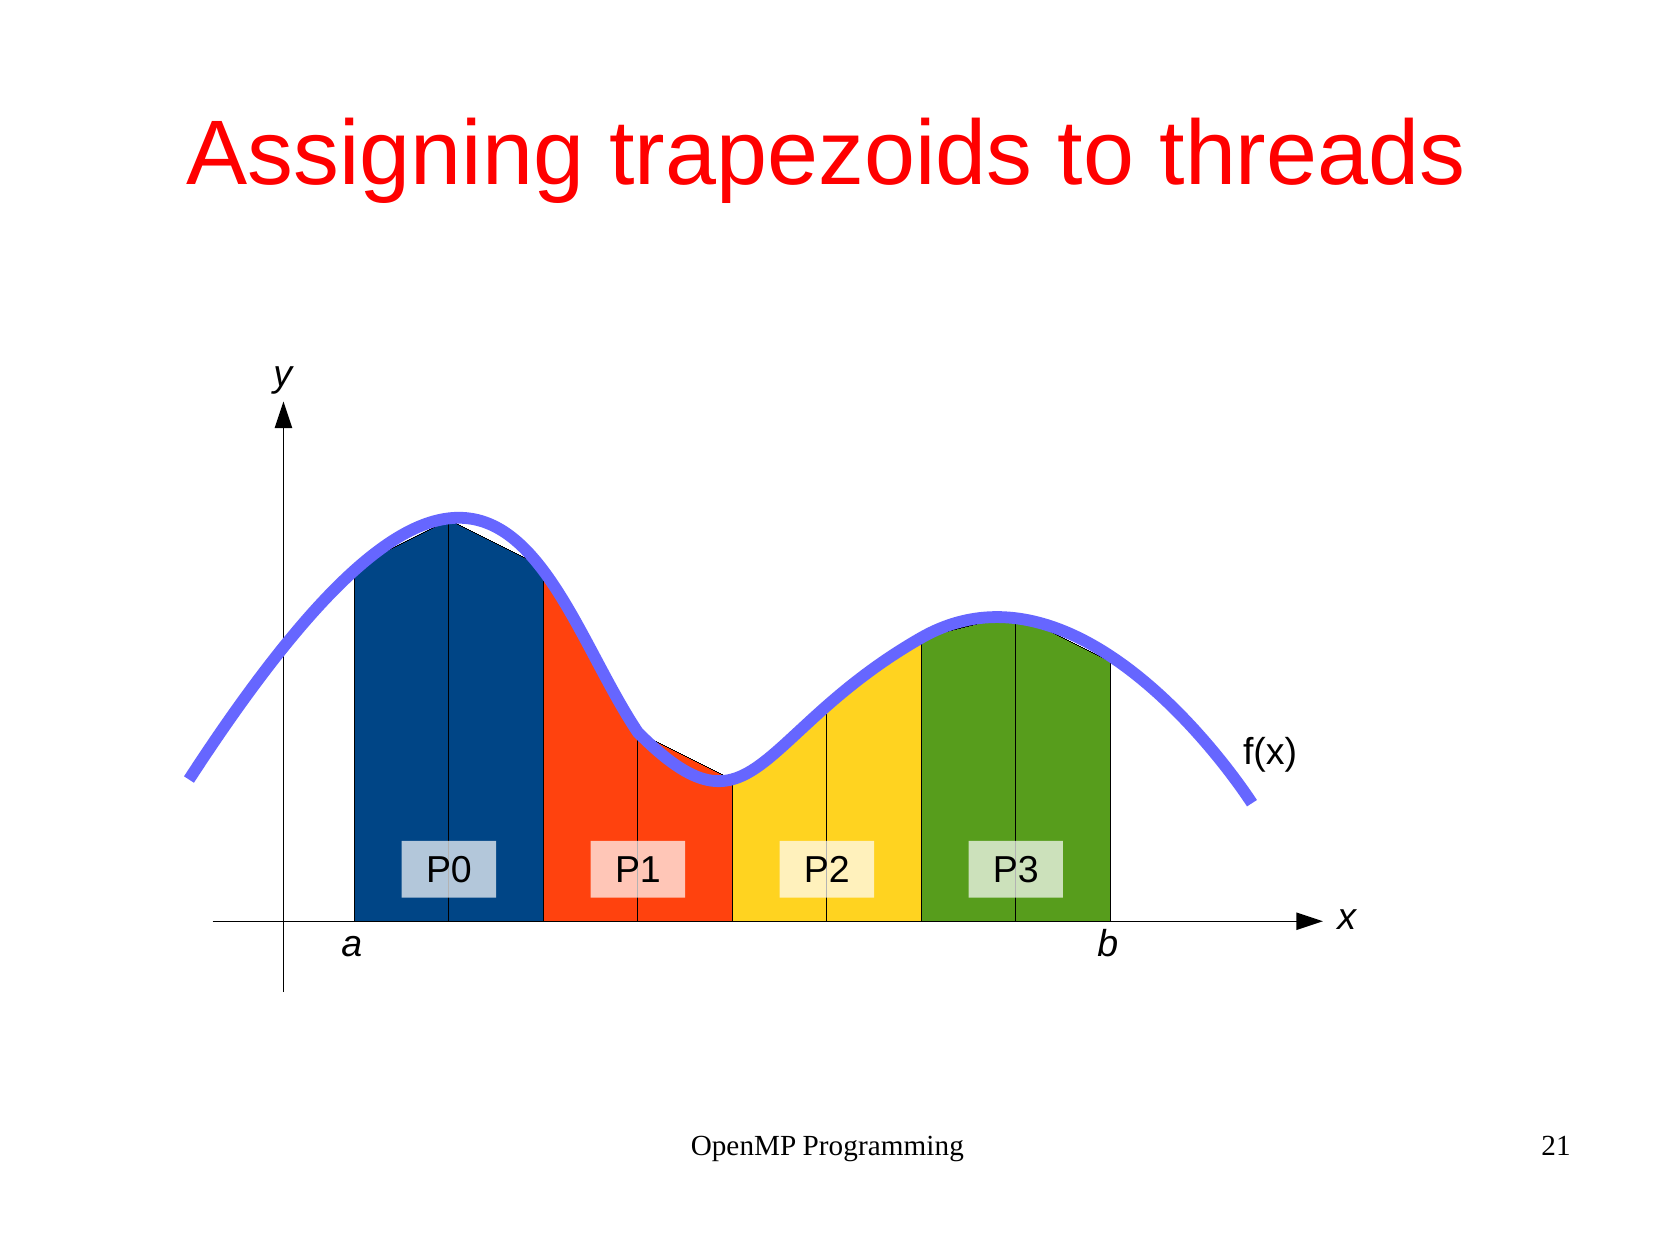

# Assigning trapezoids to threads
y
f(x)
P0
P1
P2
P3
x
a
b
OpenMP Programming
21